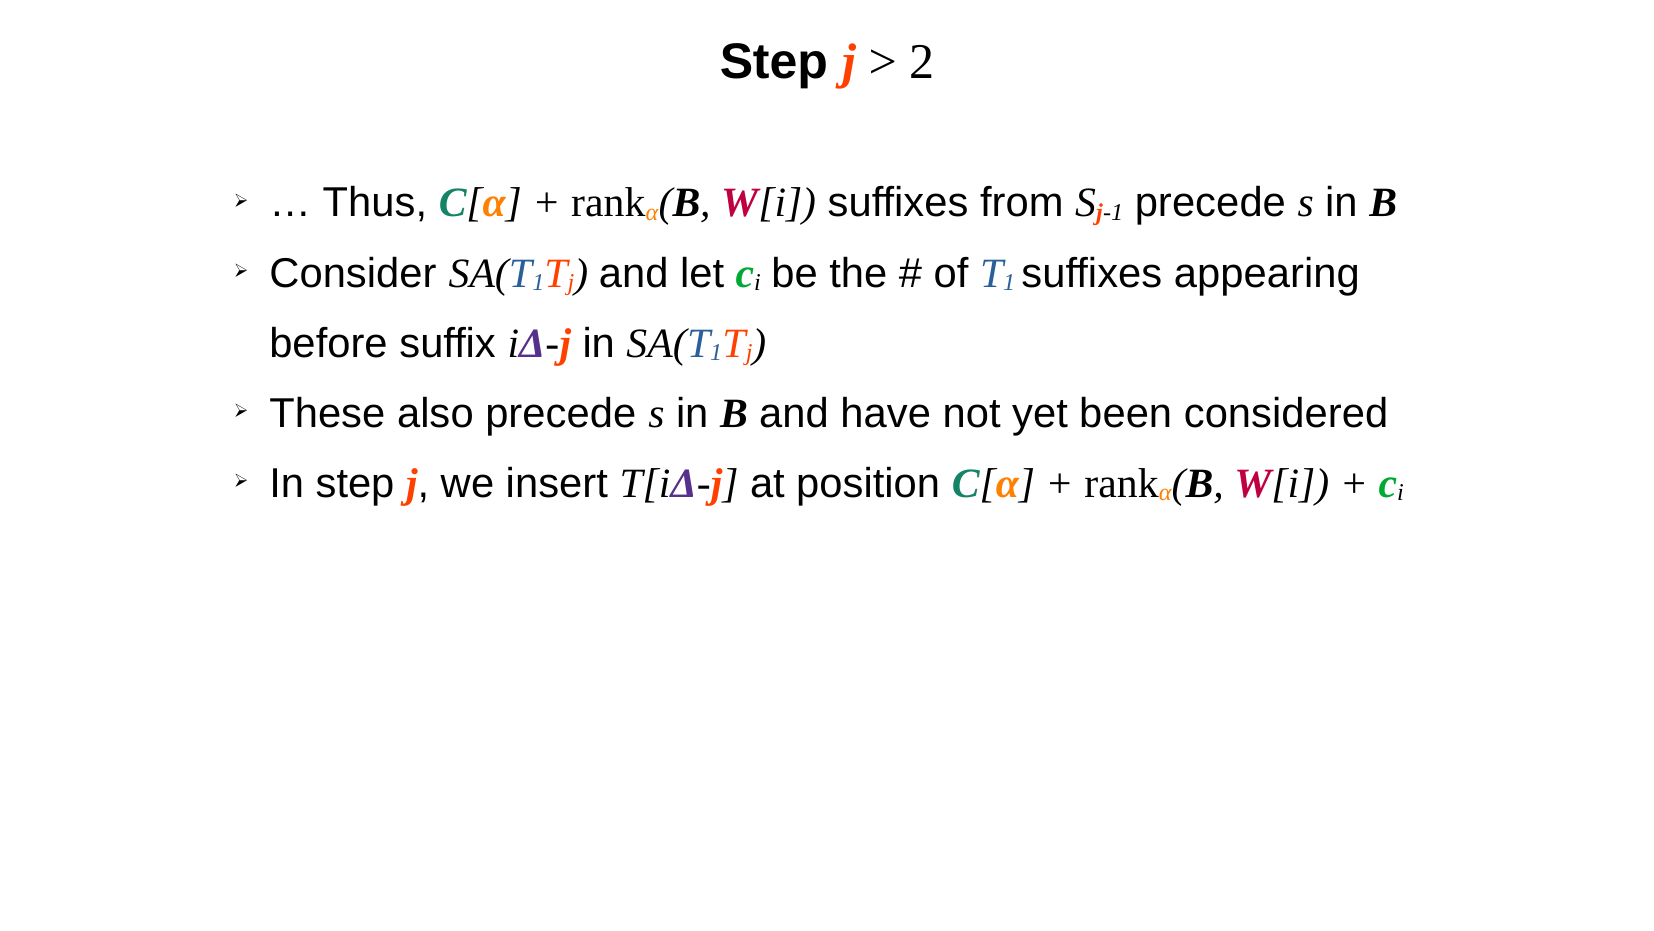

Step j > 2
… Thus, C[α] + rankα(B, W[i]) suffixes from Sj-1 precede s in B
Consider SA(T1Tj) and let ci be the # of T1 suffixes appearing before suffix iΔ-j in SA(T1Tj)
These also precede s in B and have not yet been considered
In step j, we insert T[iΔ-j] at position C[α] + rankα(B, W[i]) + ci